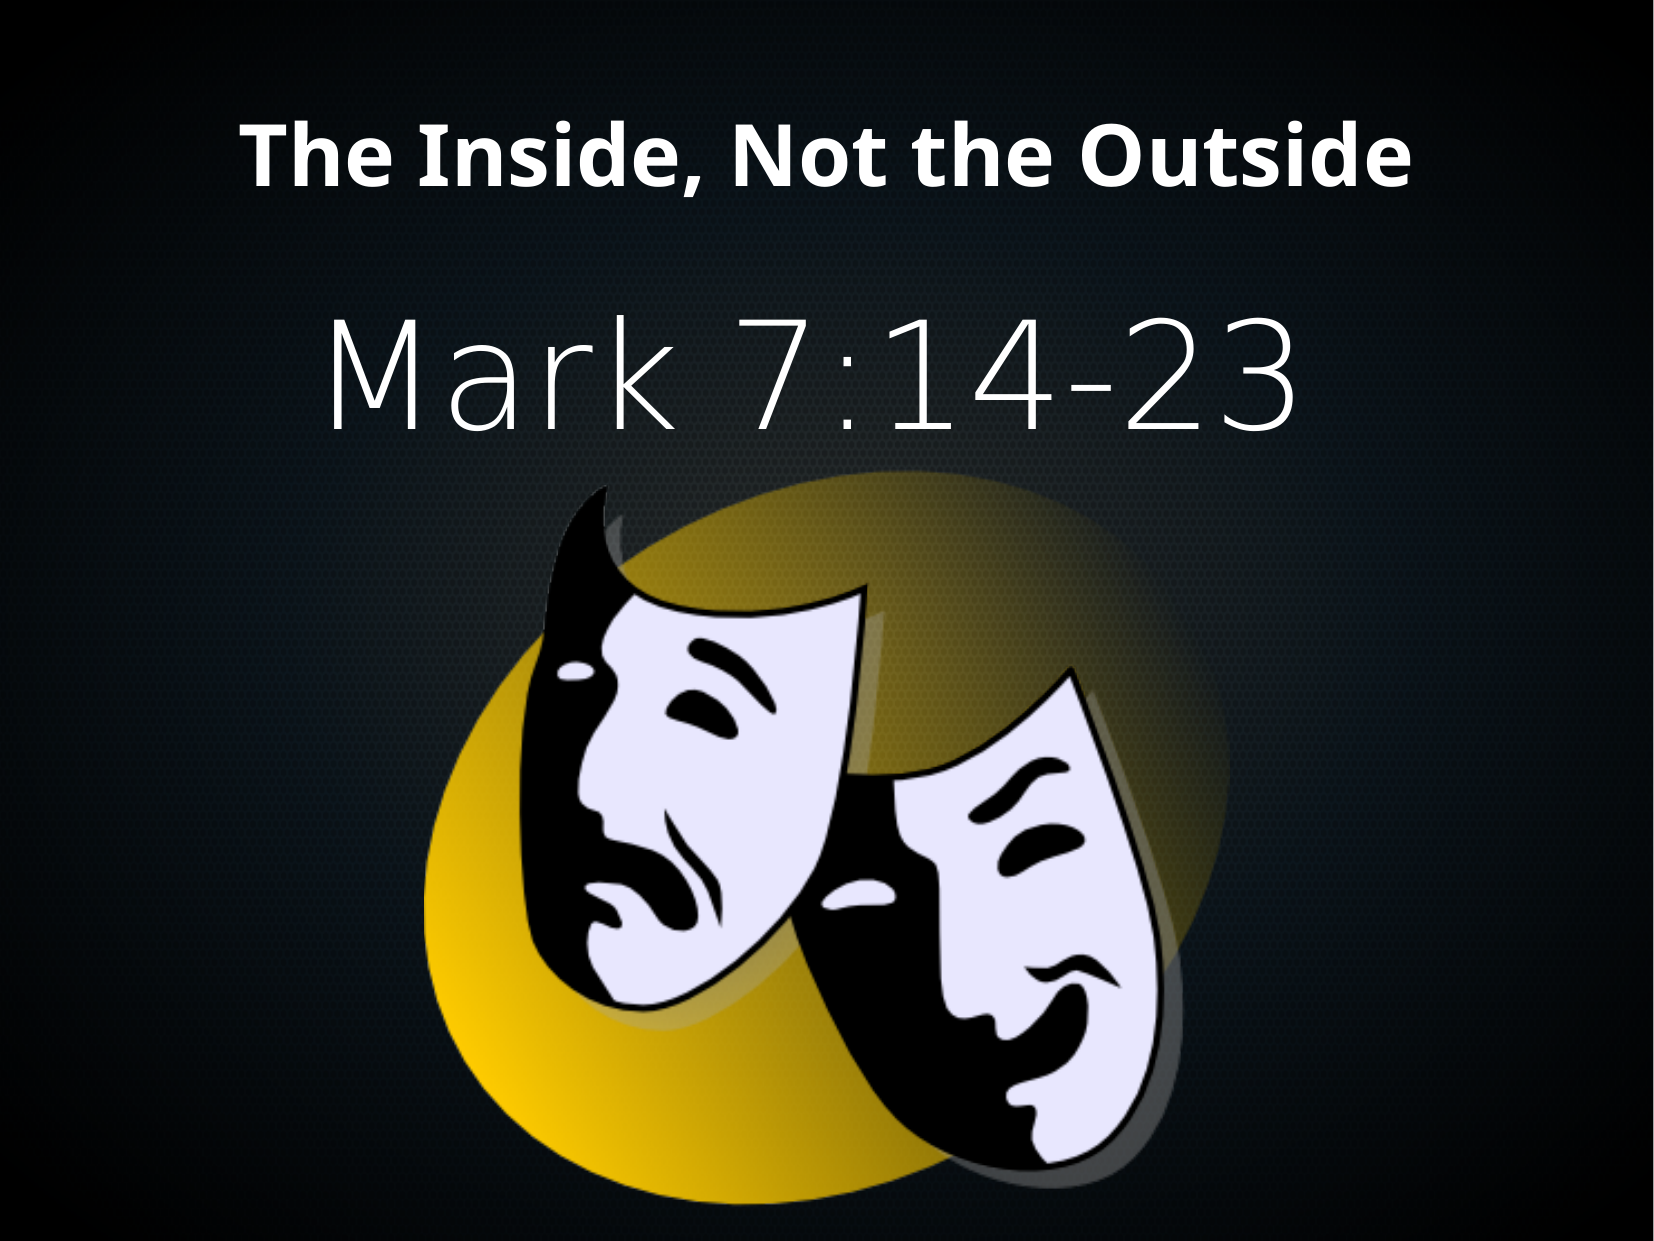

# The Inside, Not the Outside
Mark 7:14-23